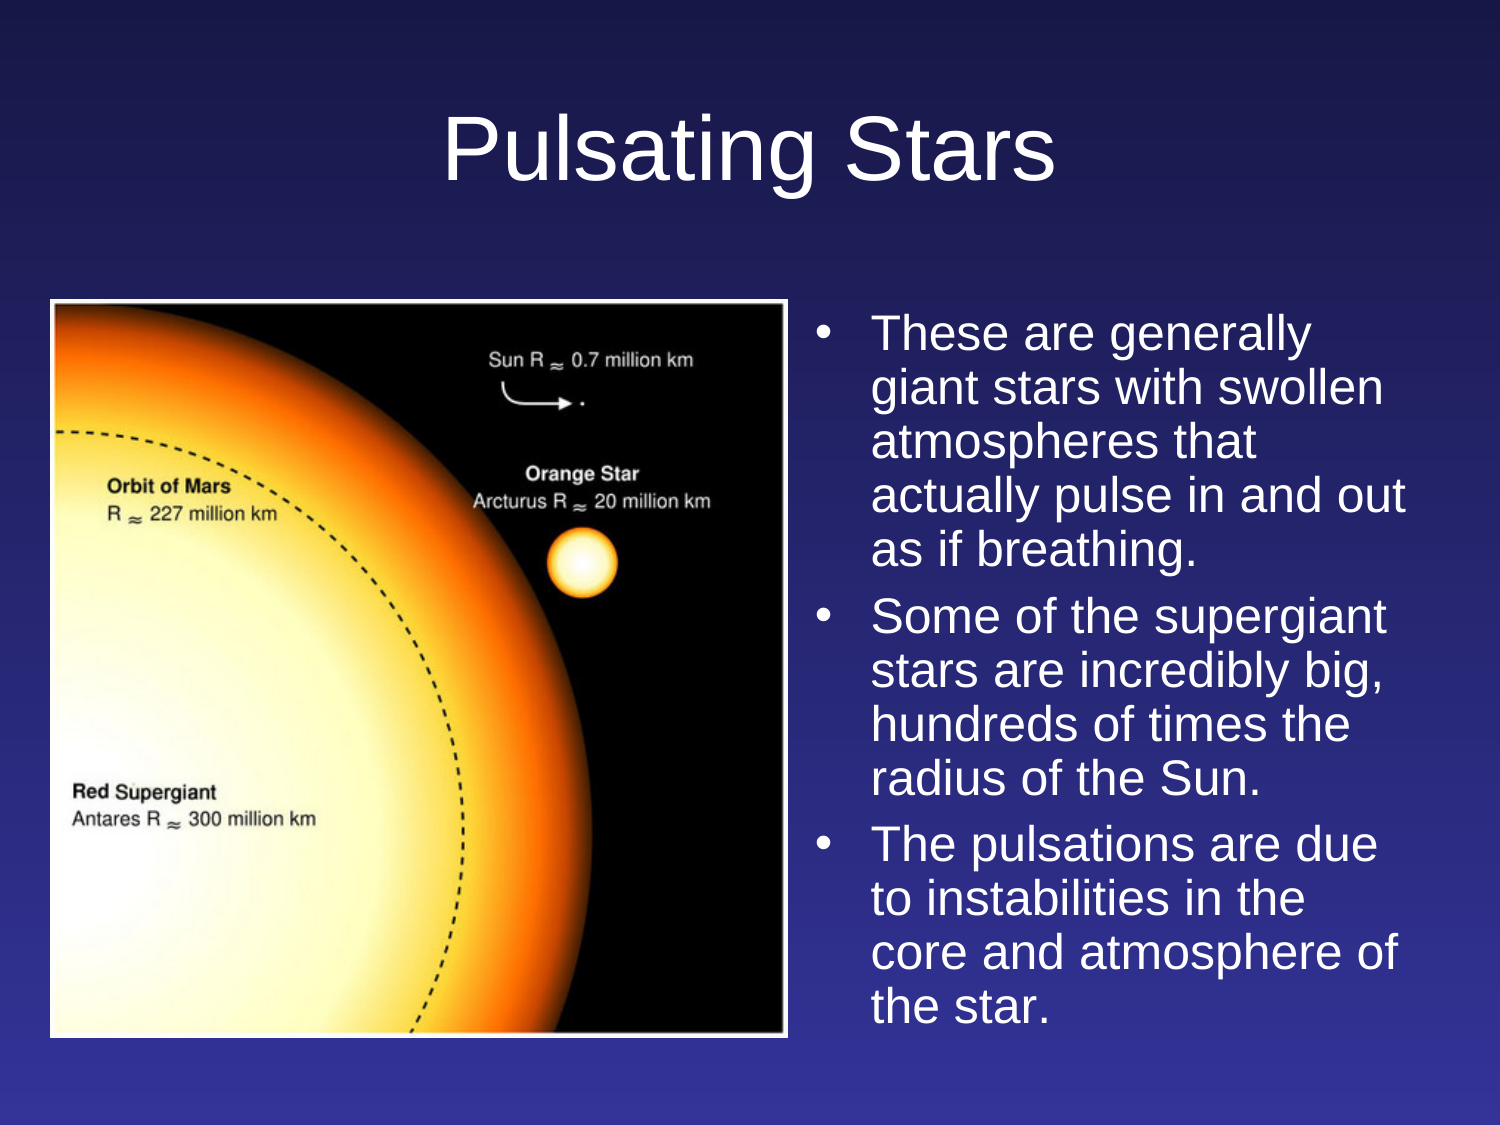

# Pulsating Stars
These are generally giant stars with swollen atmospheres that actually pulse in and out as if breathing.
Some of the supergiant stars are incredibly big, hundreds of times the radius of the Sun.
The pulsations are due to instabilities in the core and atmosphere of the star.